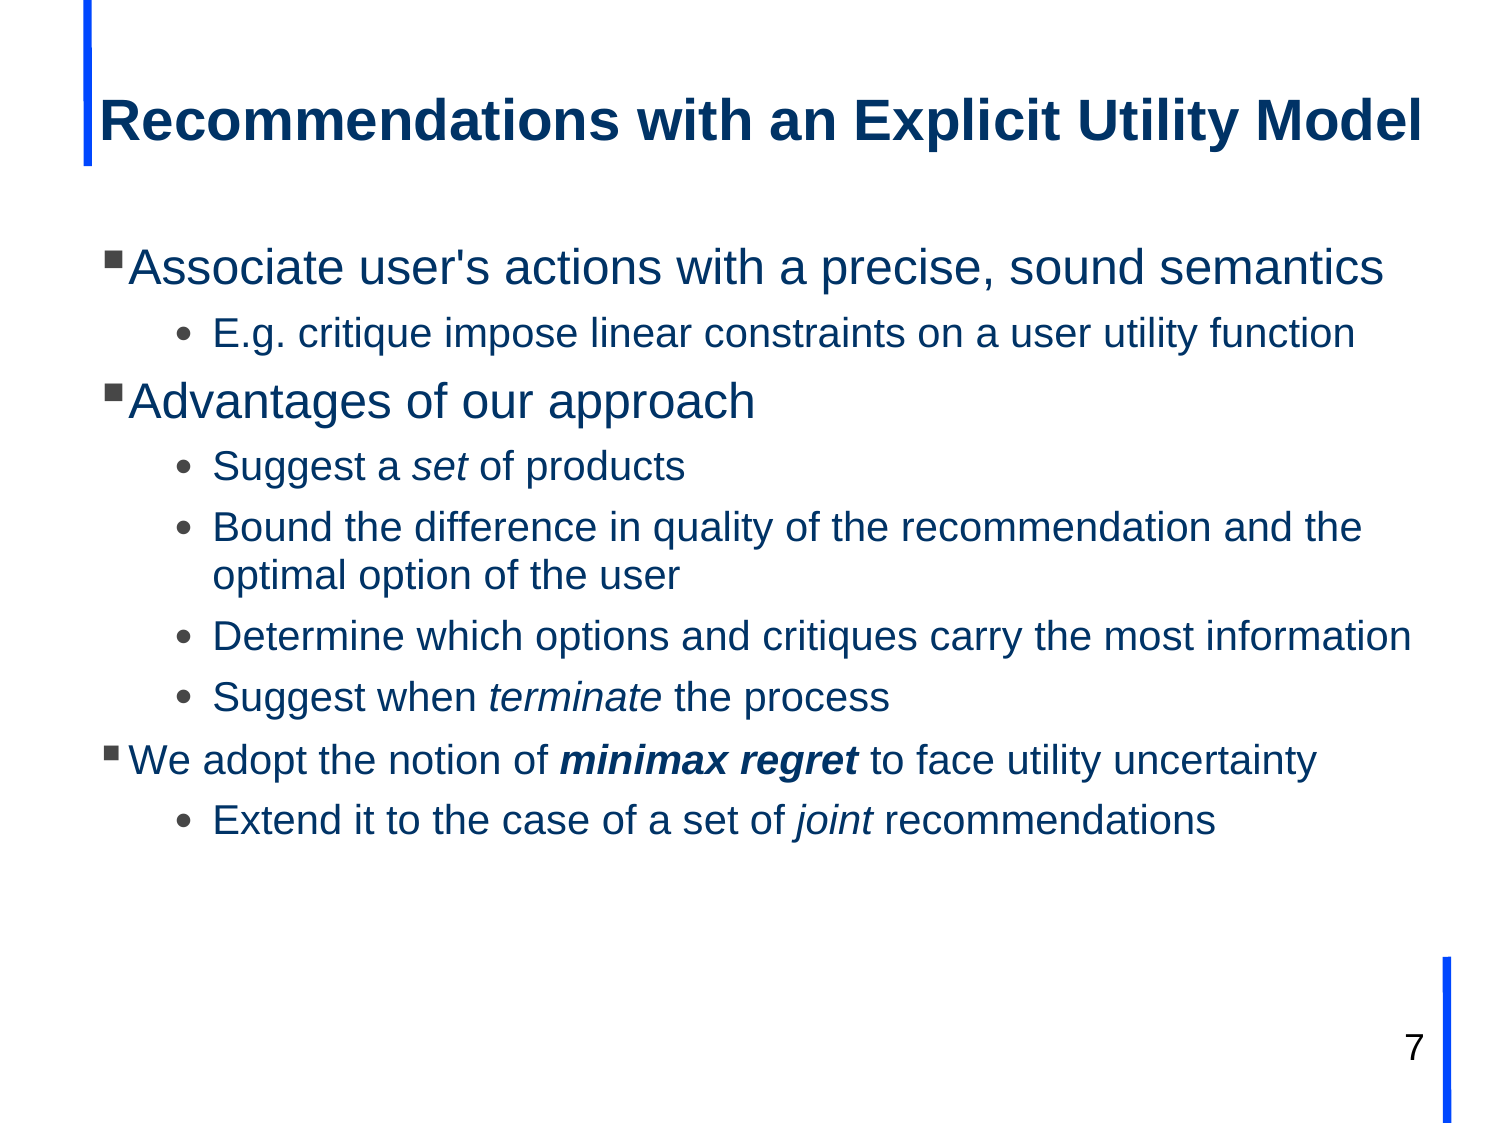

# Recommendations with an Explicit Utility Model
Associate user's actions with a precise, sound semantics
E.g. critique impose linear constraints on a user utility function
Advantages of our approach
Suggest a set of products
Bound the difference in quality of the recommendation and the optimal option of the user
Determine which options and critiques carry the most information
Suggest when terminate the process
We adopt the notion of minimax regret to face utility uncertainty
Extend it to the case of a set of joint recommendations
7